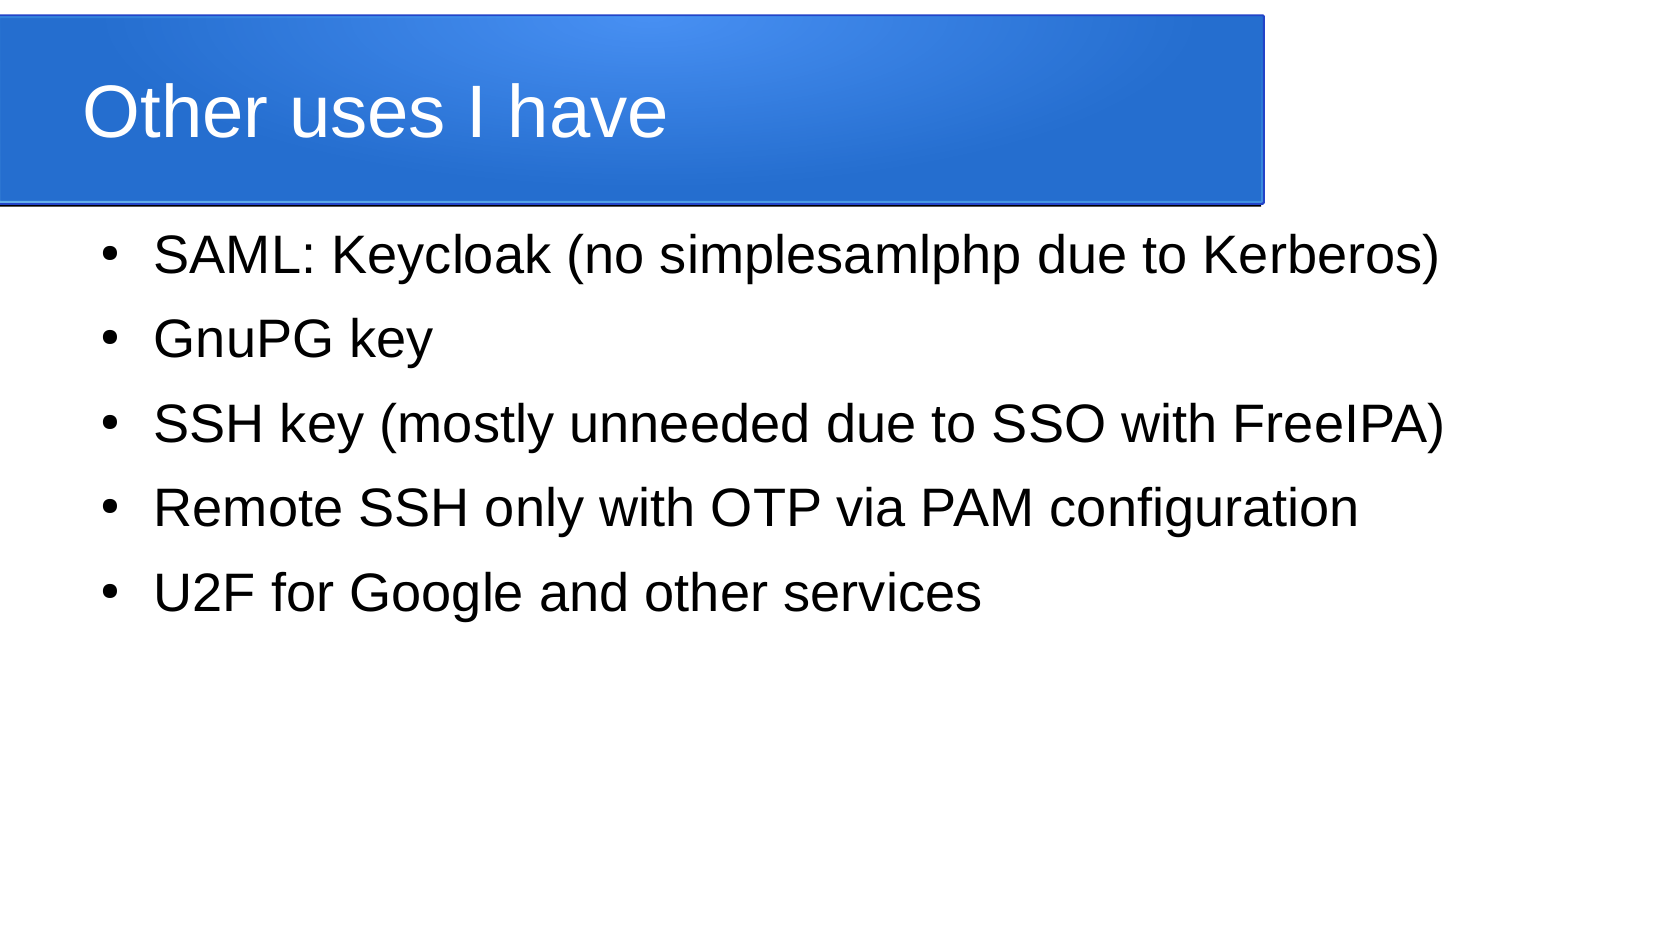

# Other uses I have
SAML: Keycloak (no simplesamlphp due to Kerberos)
GnuPG key
SSH key (mostly unneeded due to SSO with FreeIPA)
Remote SSH only with OTP via PAM configuration
U2F for Google and other services